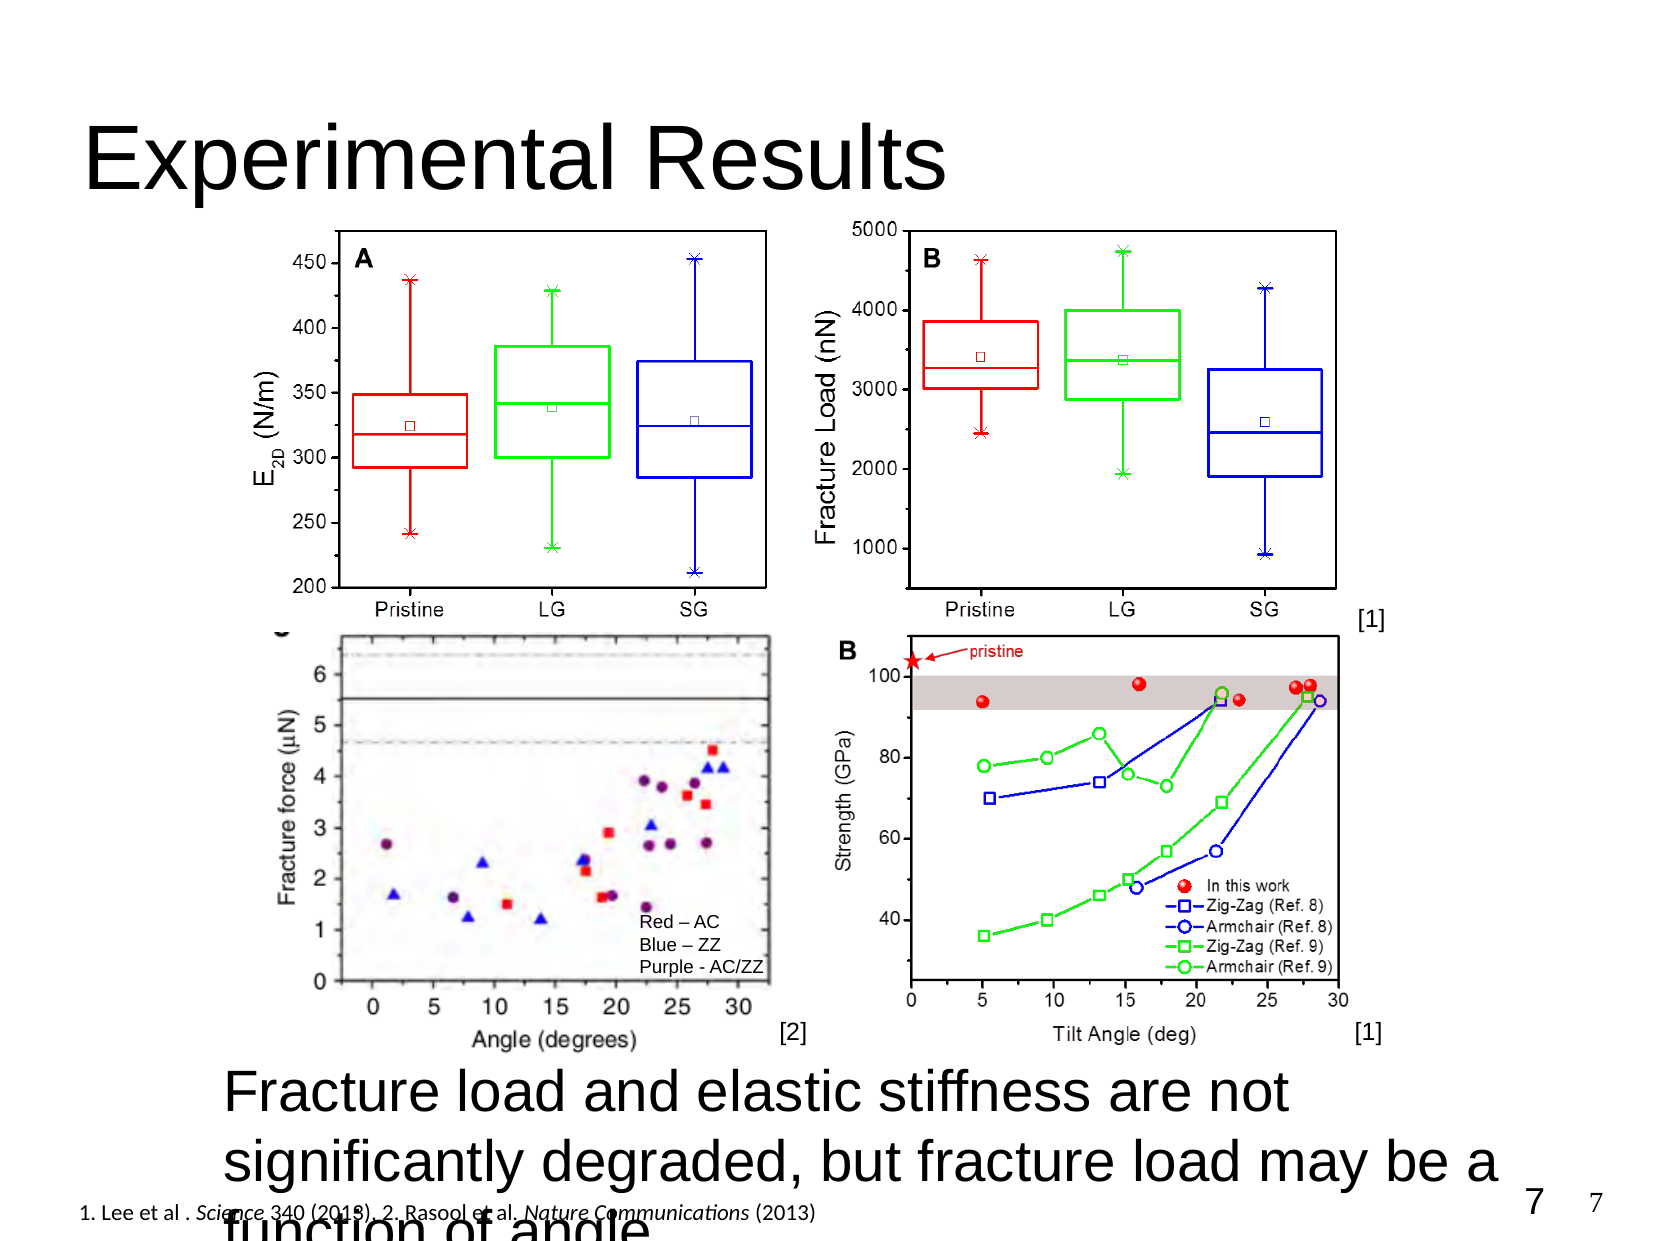

# Experimental Results
[1]
Red – AC
Blue – ZZ
Purple - AC/ZZ
[2]
[1]
Fracture load and elastic stiffness are not significantly degraded, but fracture load may be a function of angle.
 Lee et al . Science 340 (2013), 2. Rasool et al. Nature Communications (2013)